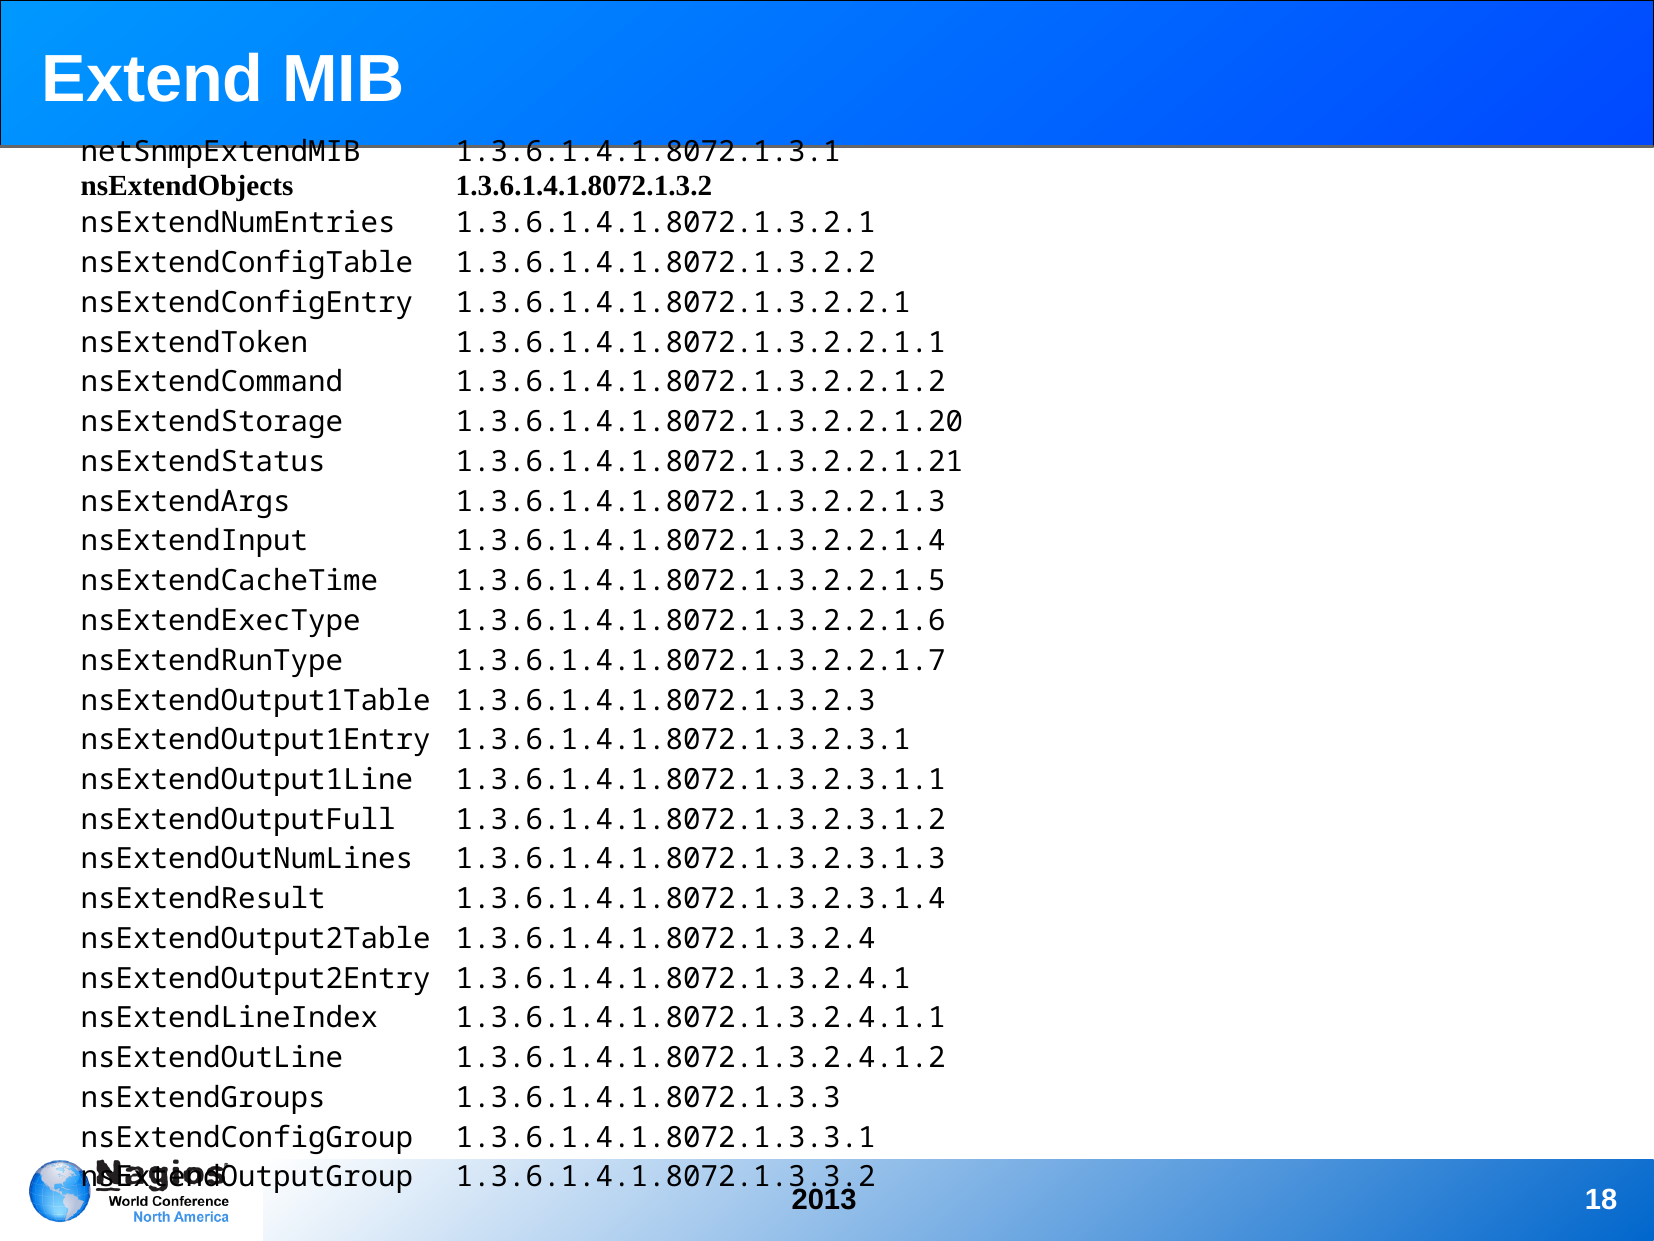

# Extend MIB
netSnmpExtendMIB 	1.3.6.1.4.1.8072.1.3.1
nsExtendObjects 			1.3.6.1.4.1.8072.1.3.2
nsExtendNumEntries 	1.3.6.1.4.1.8072.1.3.2.1
nsExtendConfigTable 	1.3.6.1.4.1.8072.1.3.2.2
nsExtendConfigEntry 	1.3.6.1.4.1.8072.1.3.2.2.1
nsExtendToken 		1.3.6.1.4.1.8072.1.3.2.2.1.1
nsExtendCommand 		1.3.6.1.4.1.8072.1.3.2.2.1.2
nsExtendStorage 		1.3.6.1.4.1.8072.1.3.2.2.1.20
nsExtendStatus 		1.3.6.1.4.1.8072.1.3.2.2.1.21
nsExtendArgs 		1.3.6.1.4.1.8072.1.3.2.2.1.3
nsExtendInput 		1.3.6.1.4.1.8072.1.3.2.2.1.4
nsExtendCacheTime 	1.3.6.1.4.1.8072.1.3.2.2.1.5
nsExtendExecType 		1.3.6.1.4.1.8072.1.3.2.2.1.6
nsExtendRunType 		1.3.6.1.4.1.8072.1.3.2.2.1.7
nsExtendOutput1Table 	1.3.6.1.4.1.8072.1.3.2.3
nsExtendOutput1Entry 	1.3.6.1.4.1.8072.1.3.2.3.1
nsExtendOutput1Line 	1.3.6.1.4.1.8072.1.3.2.3.1.1
nsExtendOutputFull 	1.3.6.1.4.1.8072.1.3.2.3.1.2
nsExtendOutNumLines 	1.3.6.1.4.1.8072.1.3.2.3.1.3
nsExtendResult 		1.3.6.1.4.1.8072.1.3.2.3.1.4
nsExtendOutput2Table 	1.3.6.1.4.1.8072.1.3.2.4
nsExtendOutput2Entry 	1.3.6.1.4.1.8072.1.3.2.4.1
nsExtendLineIndex 	1.3.6.1.4.1.8072.1.3.2.4.1.1
nsExtendOutLine 		1.3.6.1.4.1.8072.1.3.2.4.1.2
nsExtendGroups 		1.3.6.1.4.1.8072.1.3.3
nsExtendConfigGroup 	1.3.6.1.4.1.8072.1.3.3.1
nsExtendOutputGroup 	1.3.6.1.4.1.8072.1.3.3.2
2011
18